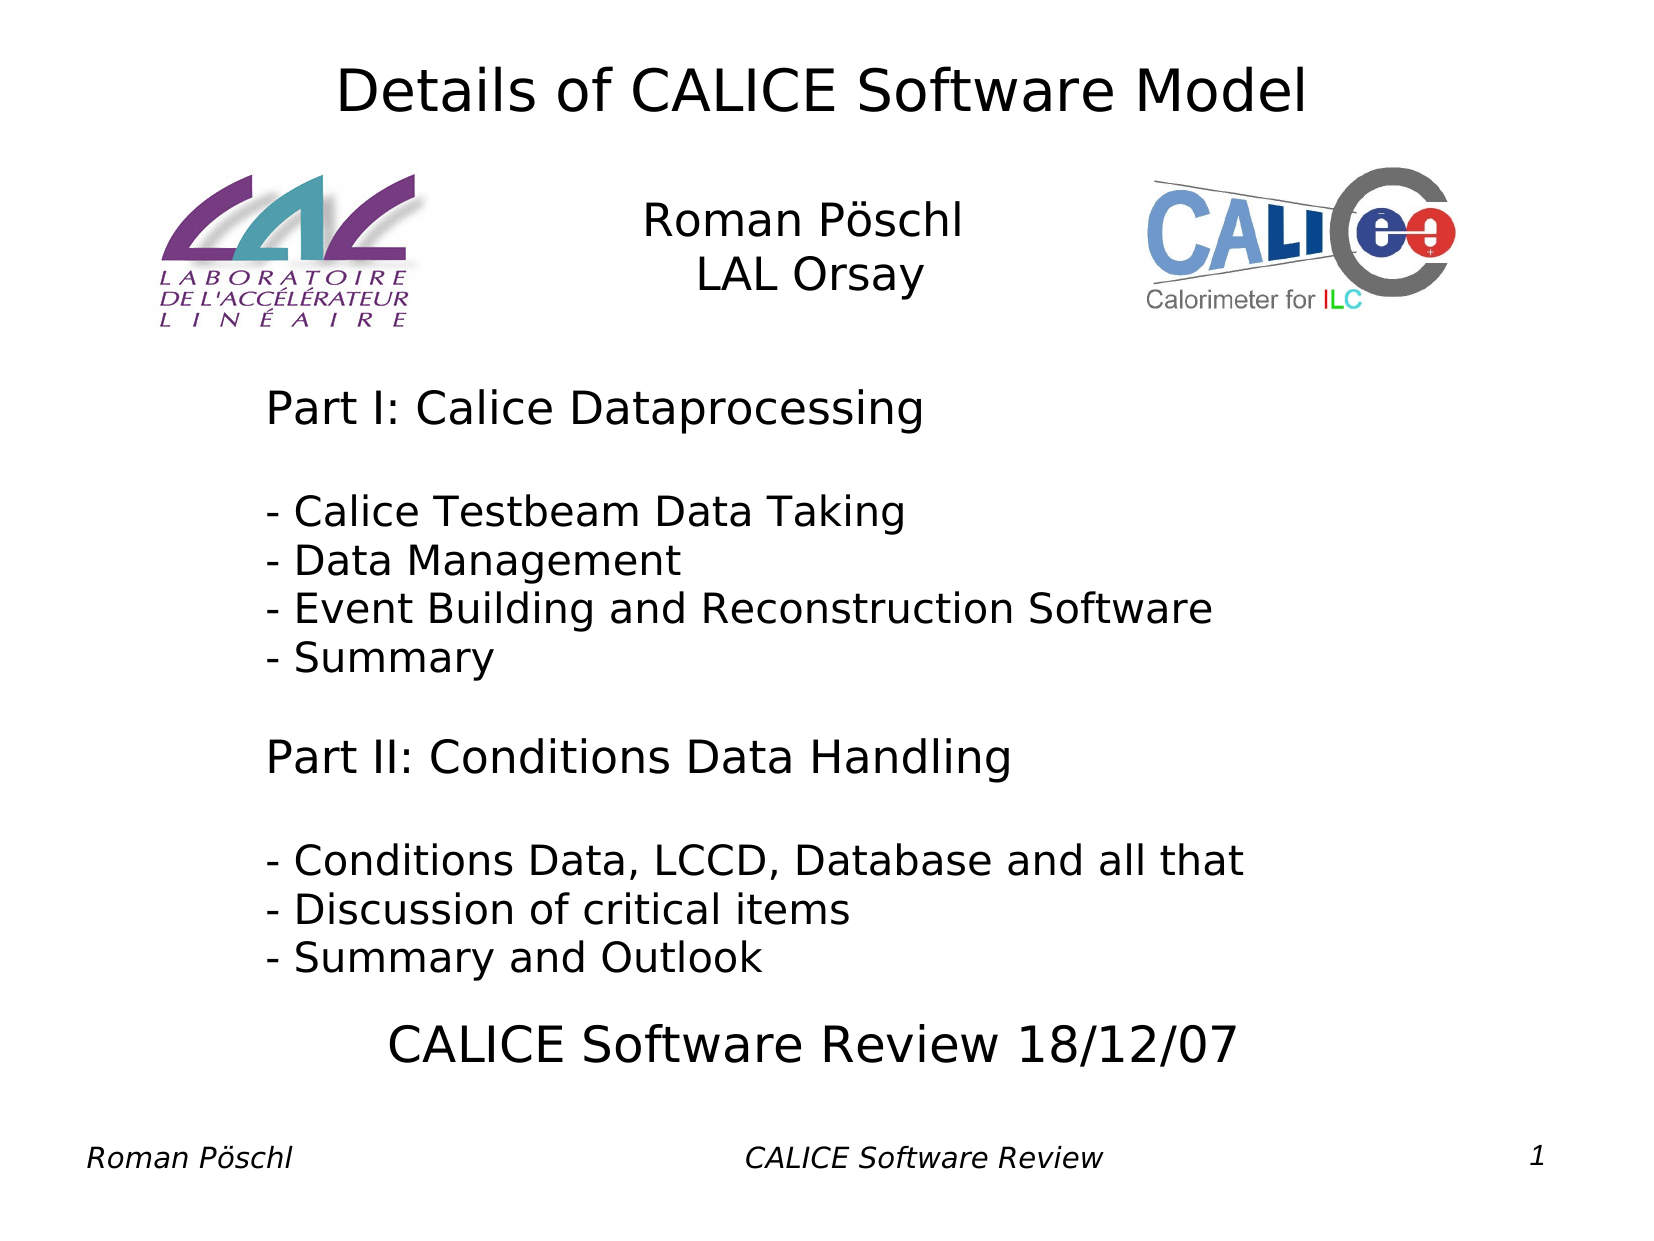

Details of CALICE Software Model
 Roman Pöschl
 LAL Orsay
Part I: Calice Dataprocessing
- Calice Testbeam Data Taking
- Data Management
- Event Building and Reconstruction Software
- Summary
Part II: Conditions Data Handling
- Conditions Data, LCCD, Database and all that
- Discussion of critical items
- Summary and Outlook
 CALICE Software Review 18/12/07